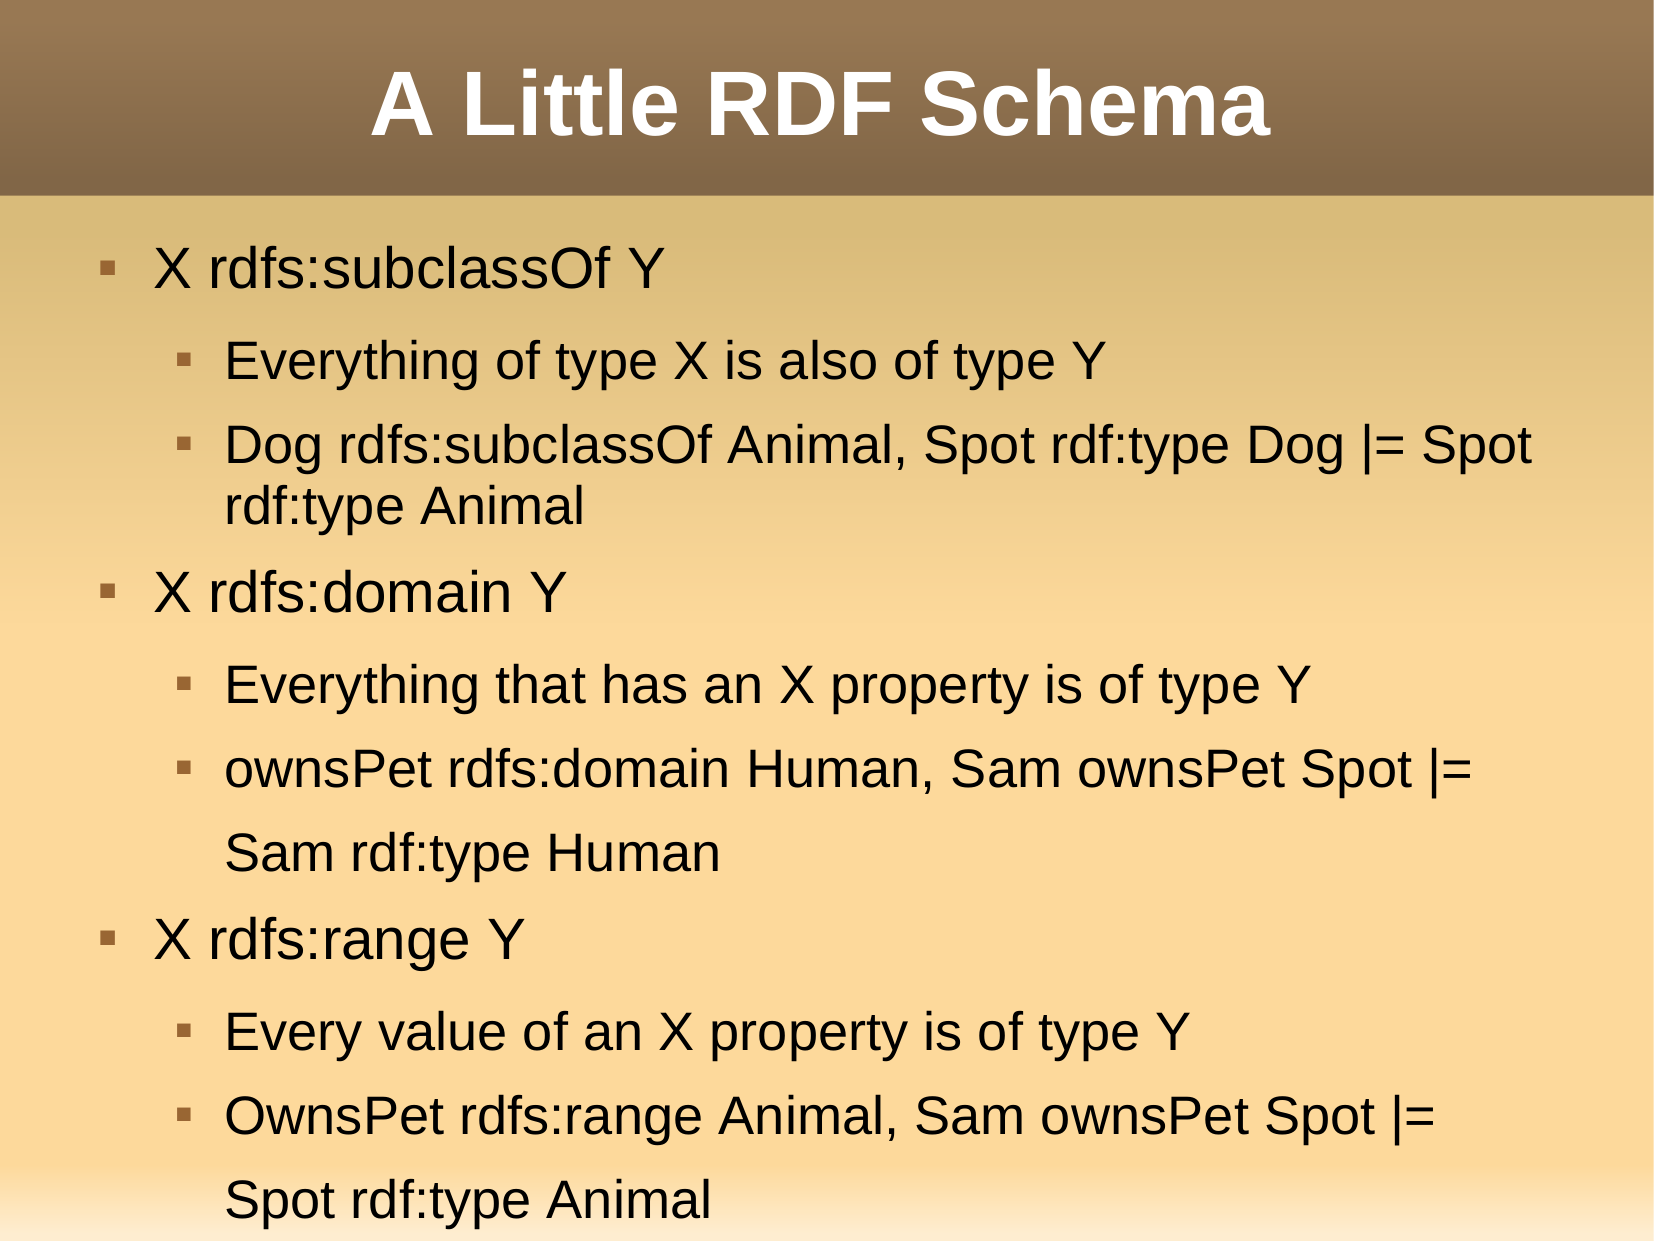

# A Little RDF Schema
X rdfs:subclassOf Y
Everything of type X is also of type Y
Dog rdfs:subclassOf Animal, Spot rdf:type Dog |= Spot rdf:type Animal
X rdfs:domain Y
Everything that has an X property is of type Y
ownsPet rdfs:domain Human, Sam ownsPet Spot |=
Sam rdf:type Human
X rdfs:range Y
Every value of an X property is of type Y
OwnsPet rdfs:range Animal, Sam ownsPet Spot |=
Spot rdf:type Animal